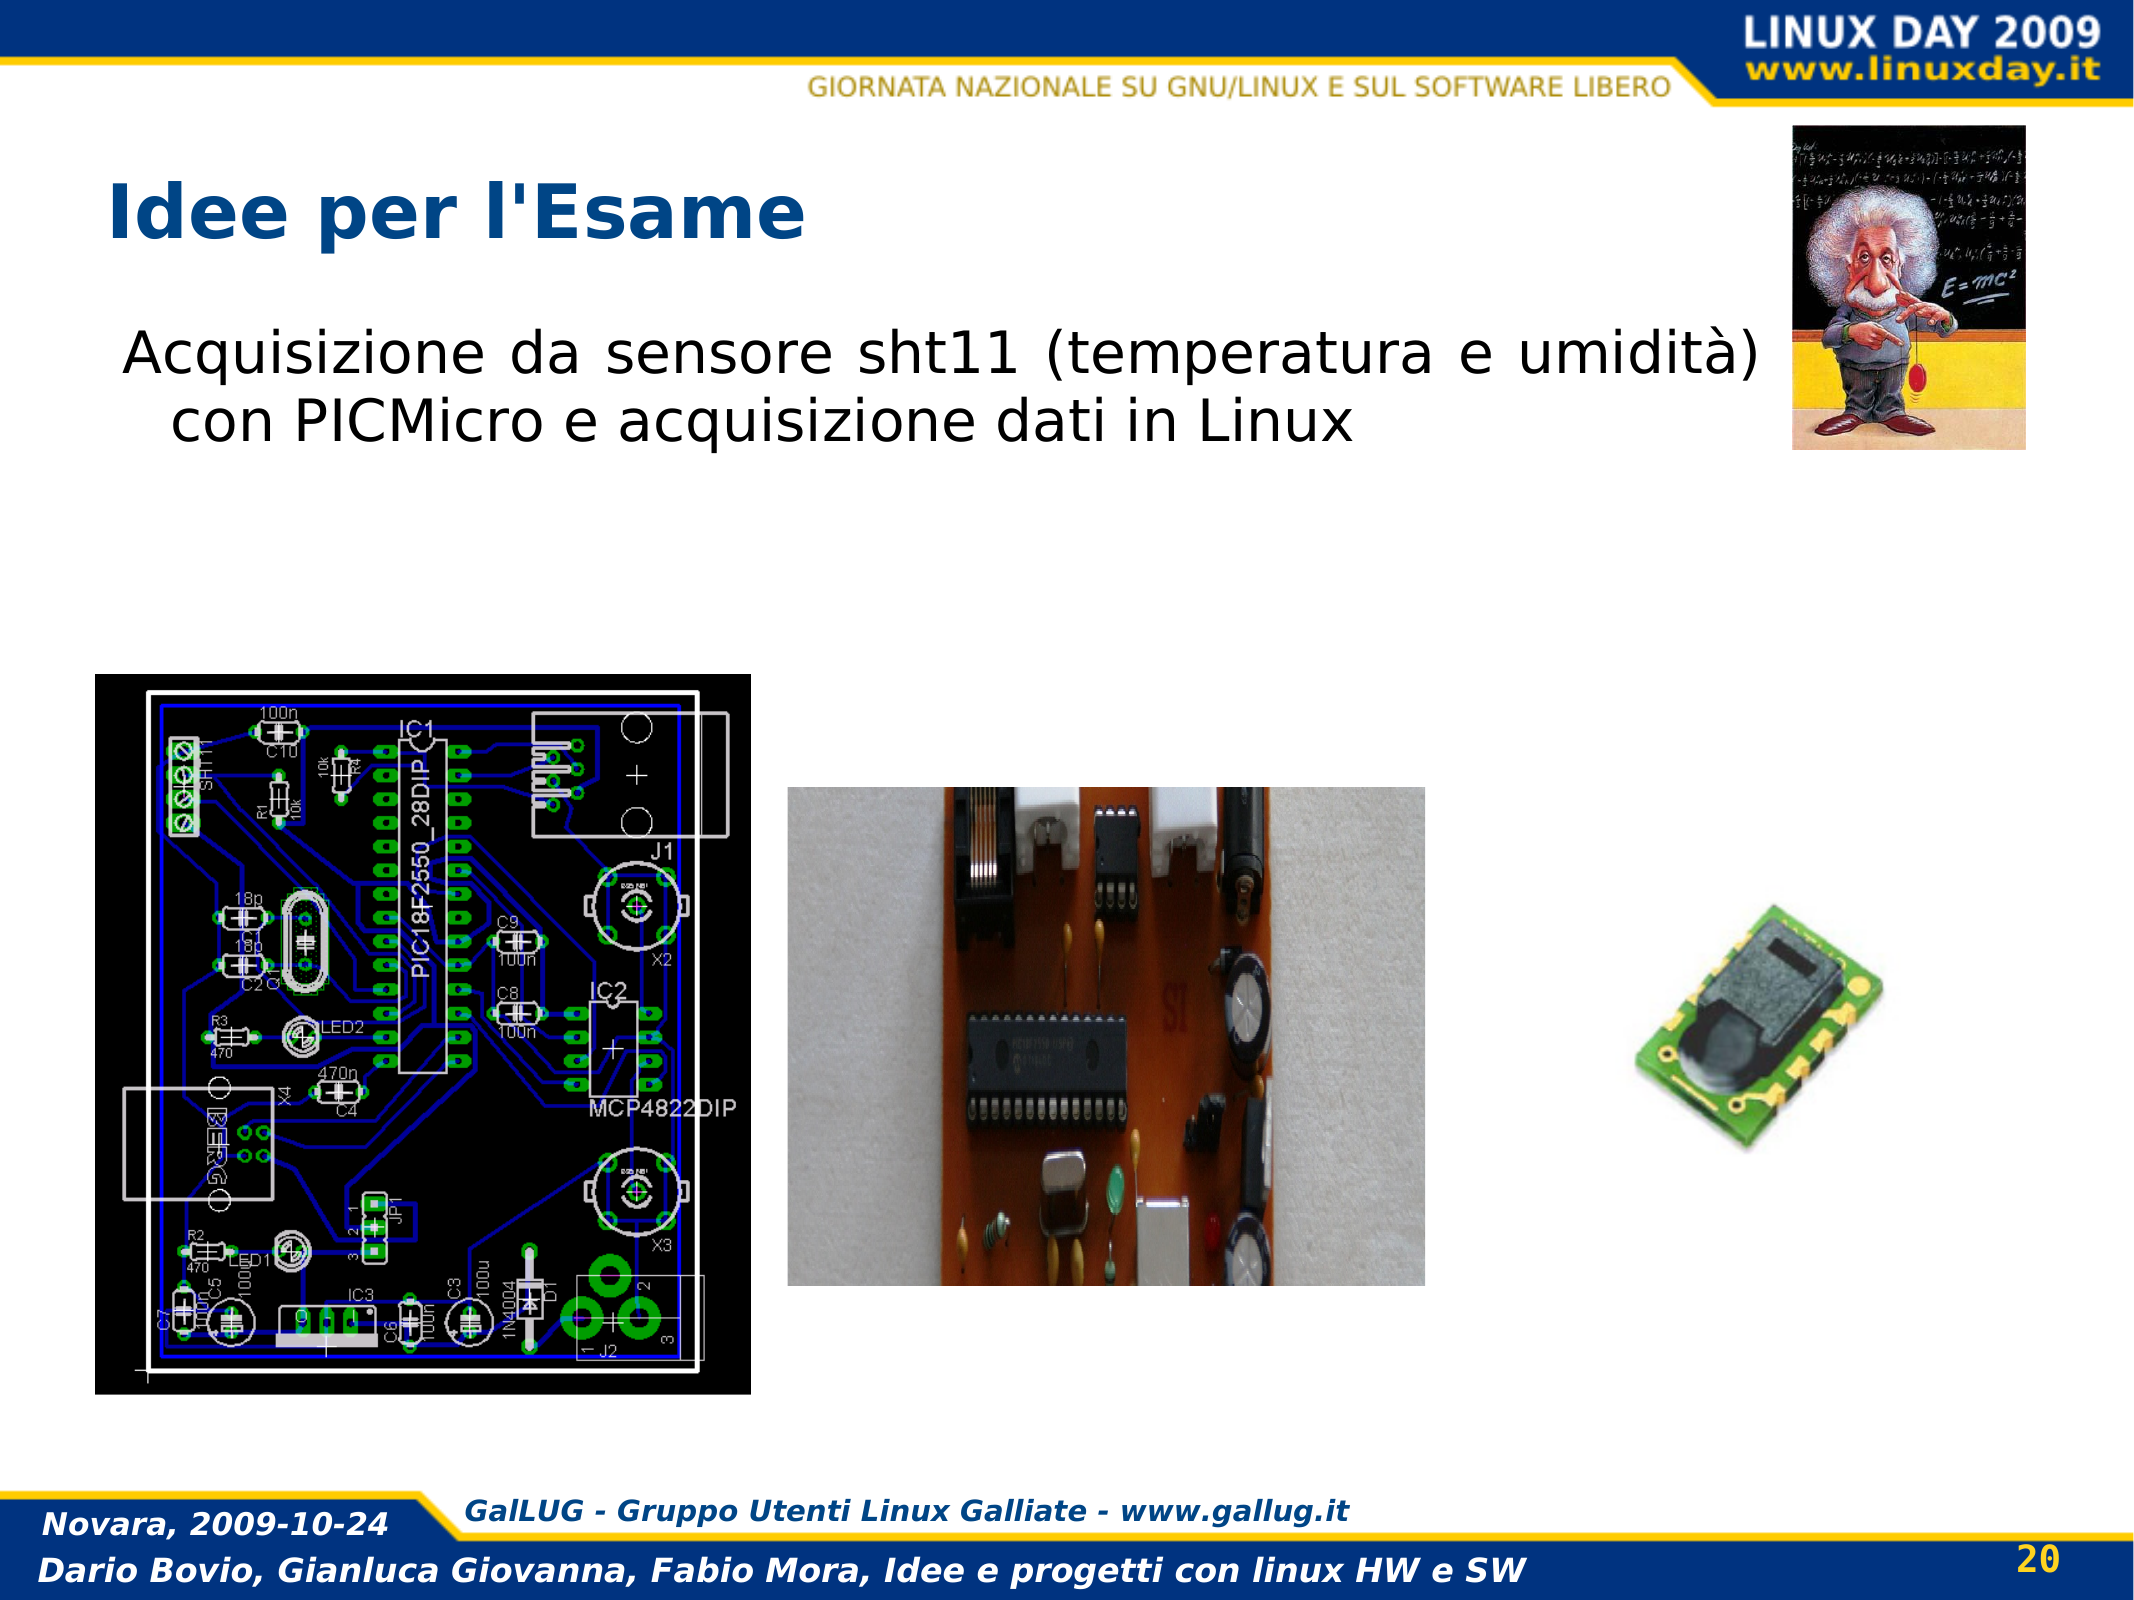

# Idee per l'Esame
Acquisizione da sensore sht11 (temperatura e umidità) con PICMicro e acquisizione dati in Linux